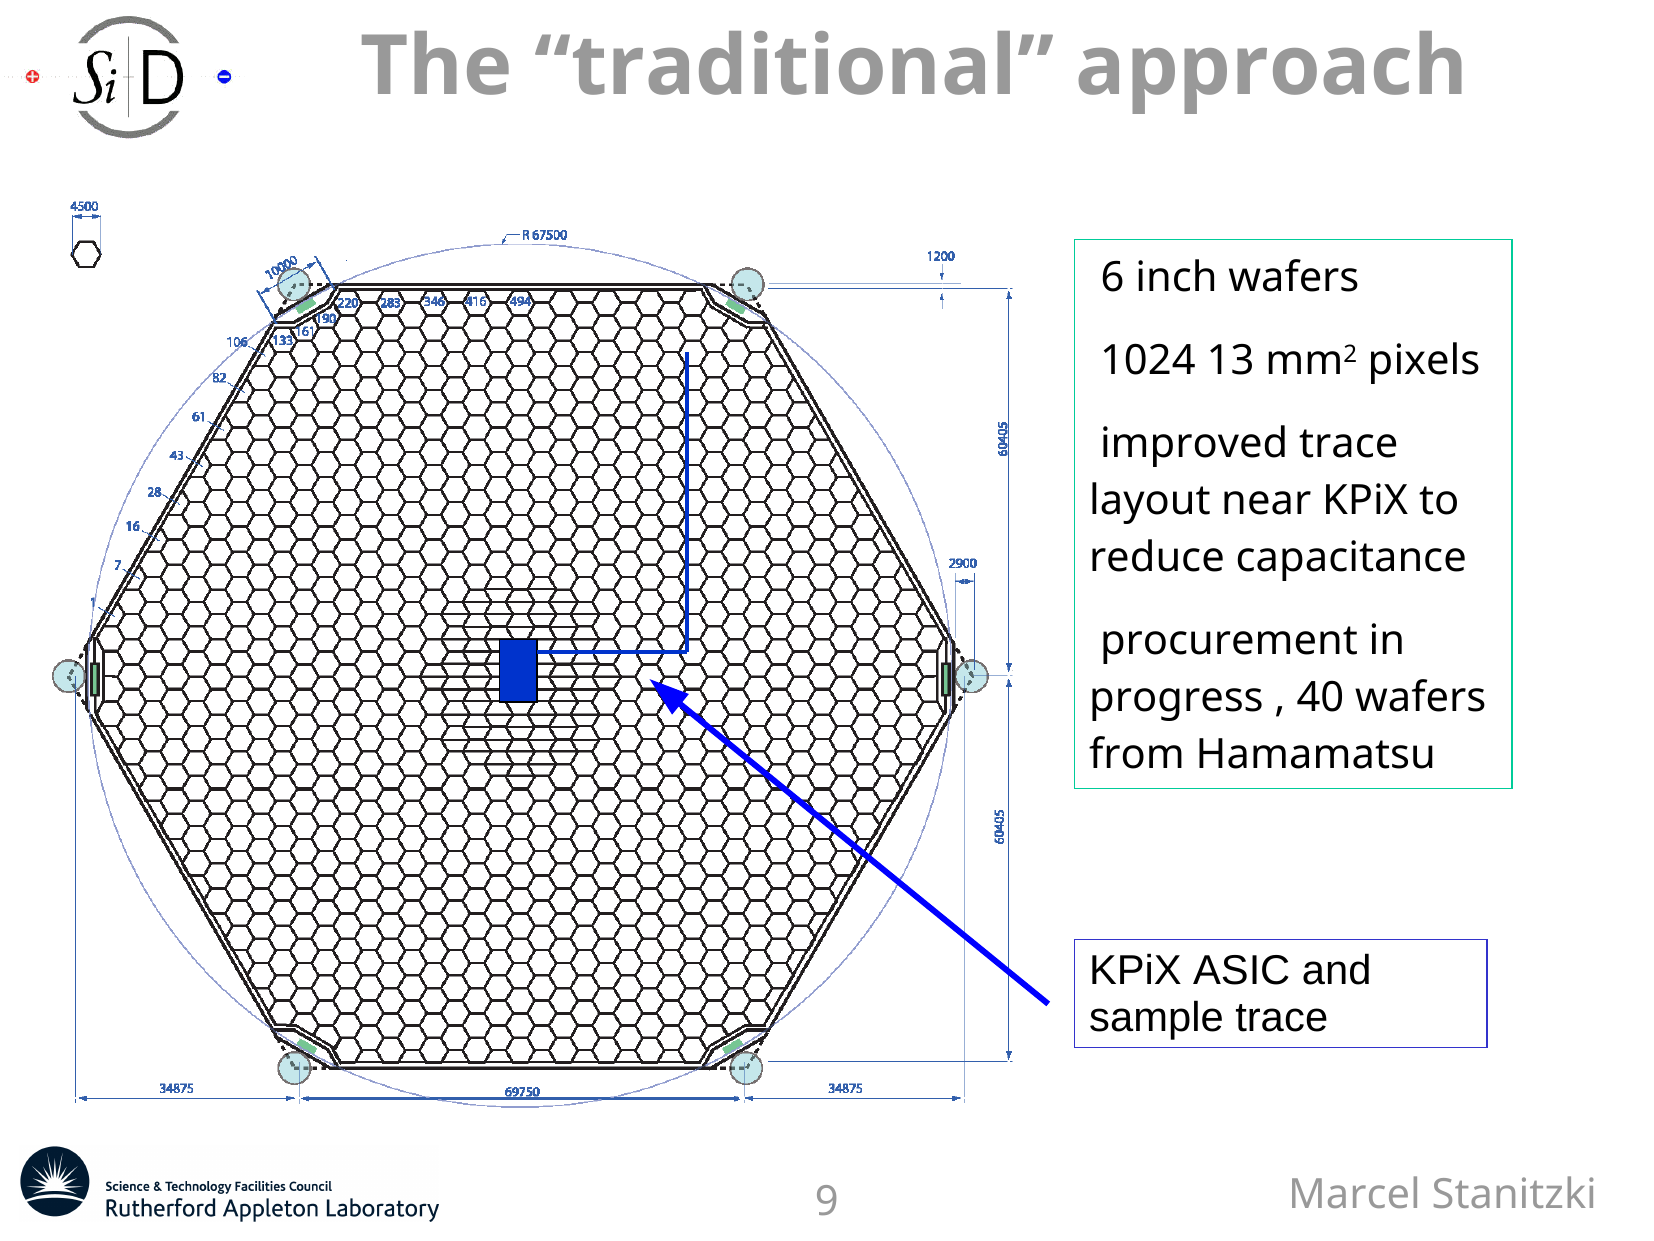

# The “traditional” approach
 6 inch wafers
 1024 13 mm2 pixels
 improved trace layout near KPiX to reduce capacitance
 procurement in progress , 40 wafers from Hamamatsu
KPiX ASIC and sample trace